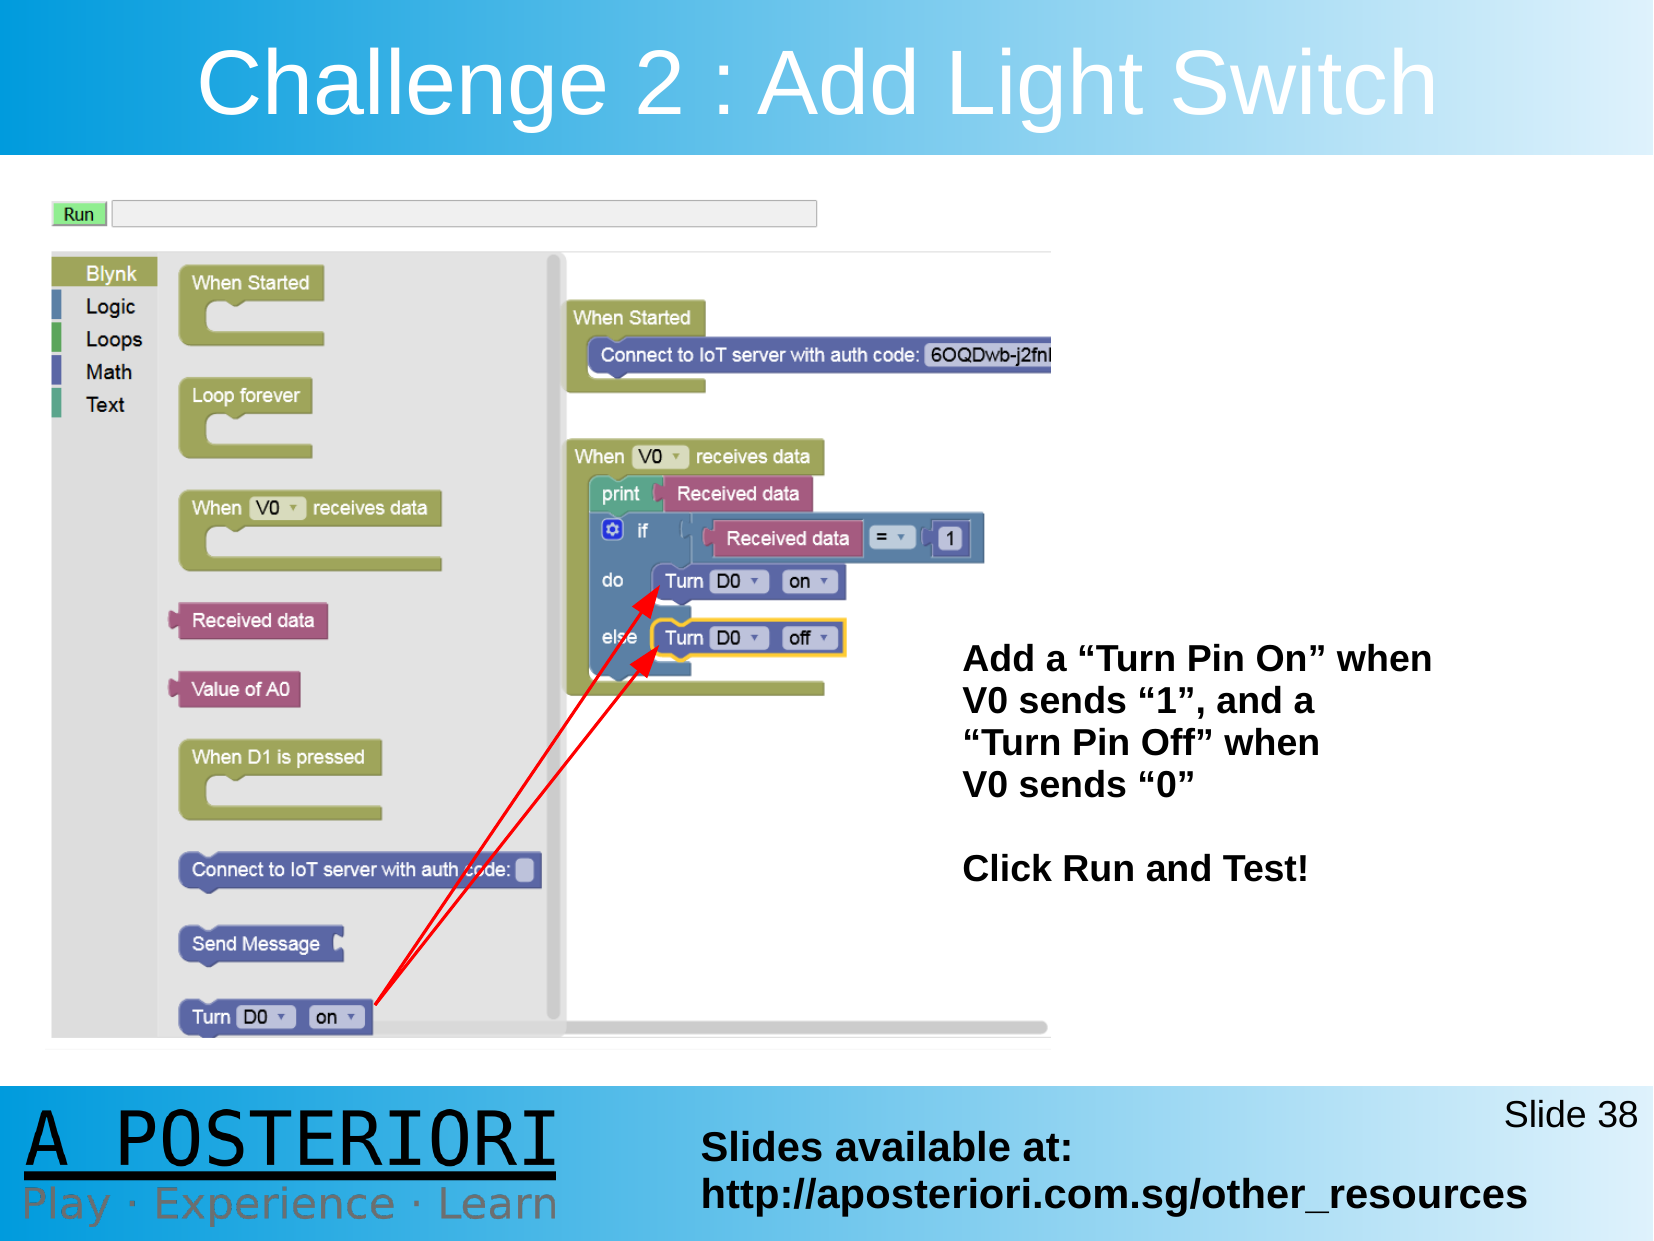

# Challenge 2 : Add Light Switch
Add a “Turn Pin On” when V0 sends “1”, and a
“Turn Pin Off” when
V0 sends “0”
Click Run and Test!